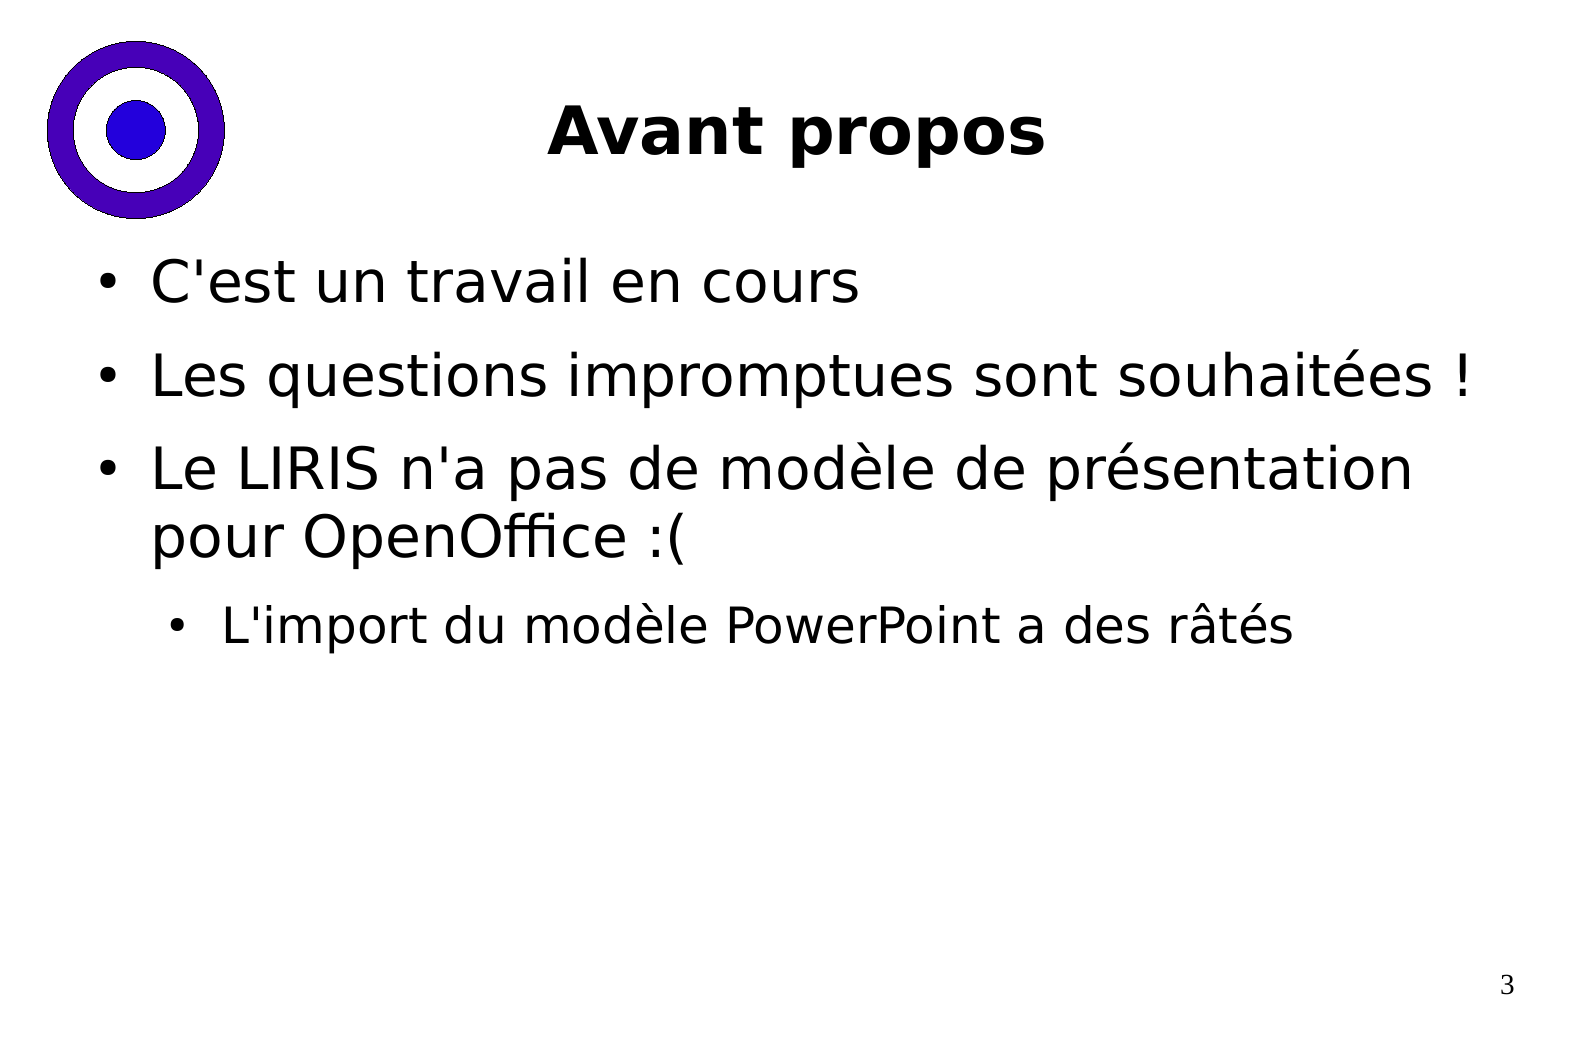

# Avant propos
C'est un travail en cours
Les questions impromptues sont souhaitées !
Le LIRIS n'a pas de modèle de présentation pour OpenOffice :(
L'import du modèle PowerPoint a des râtés
3